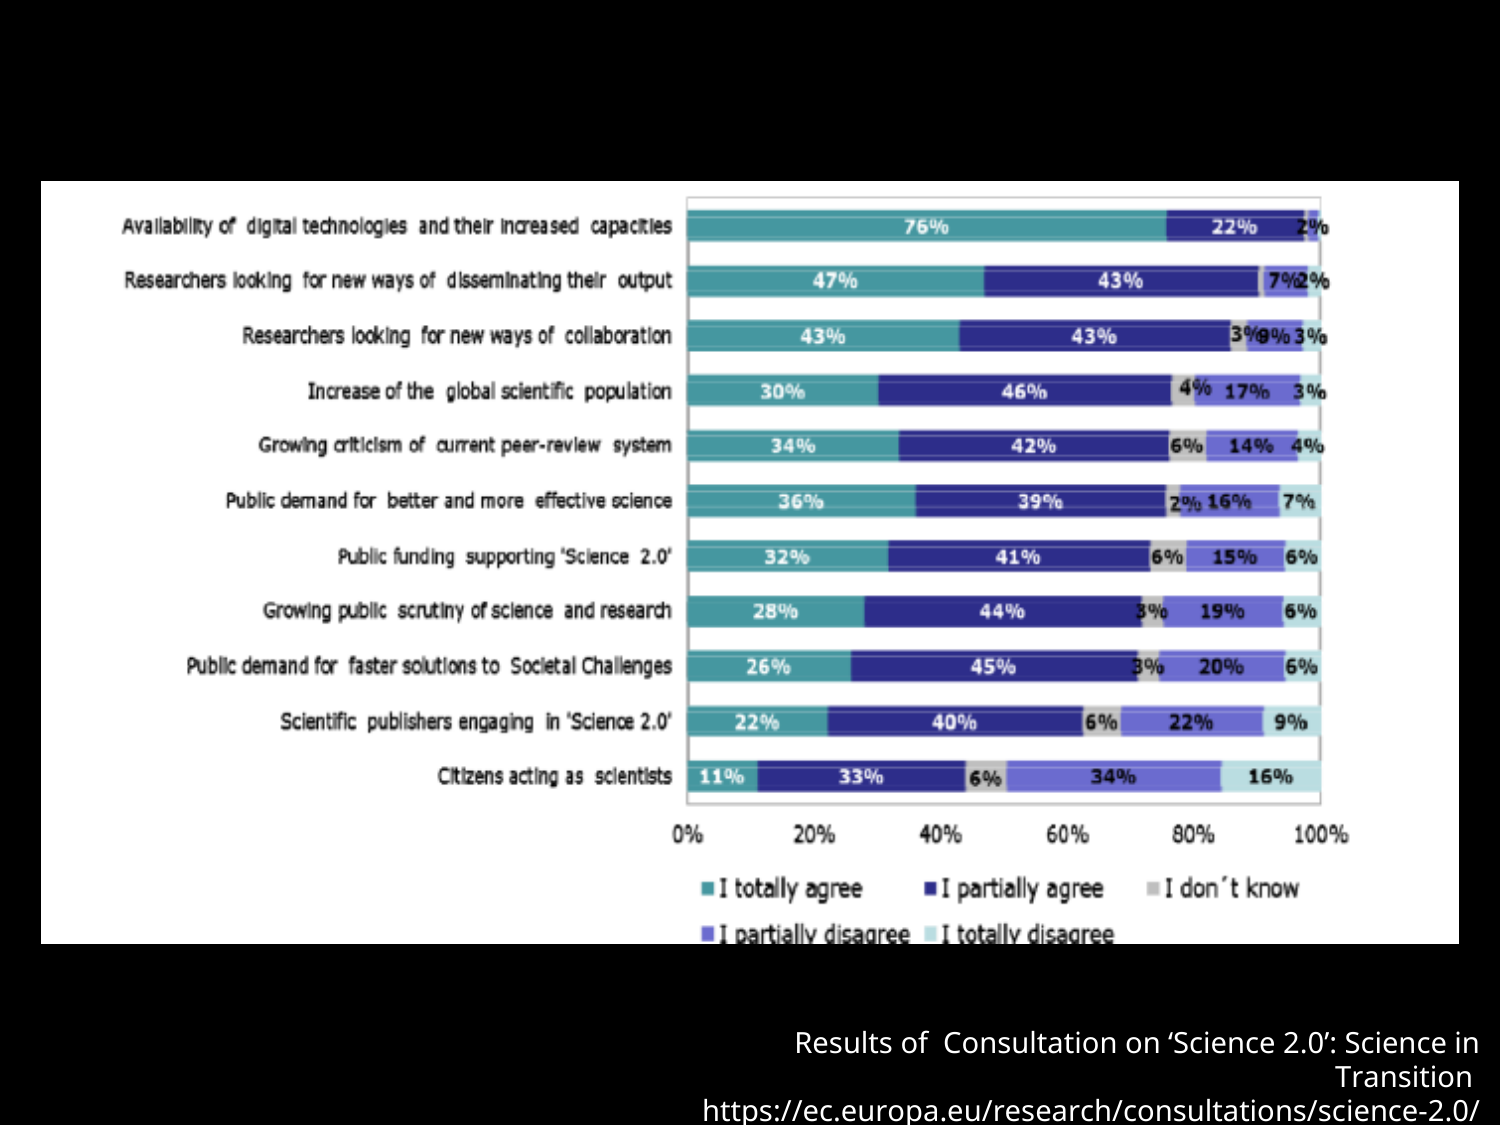

Results of Consultation on ‘Science 2.0’: Science in Transition
https://ec.europa.eu/research/consultations/science-2.0/science_2_0_final_report.pdf